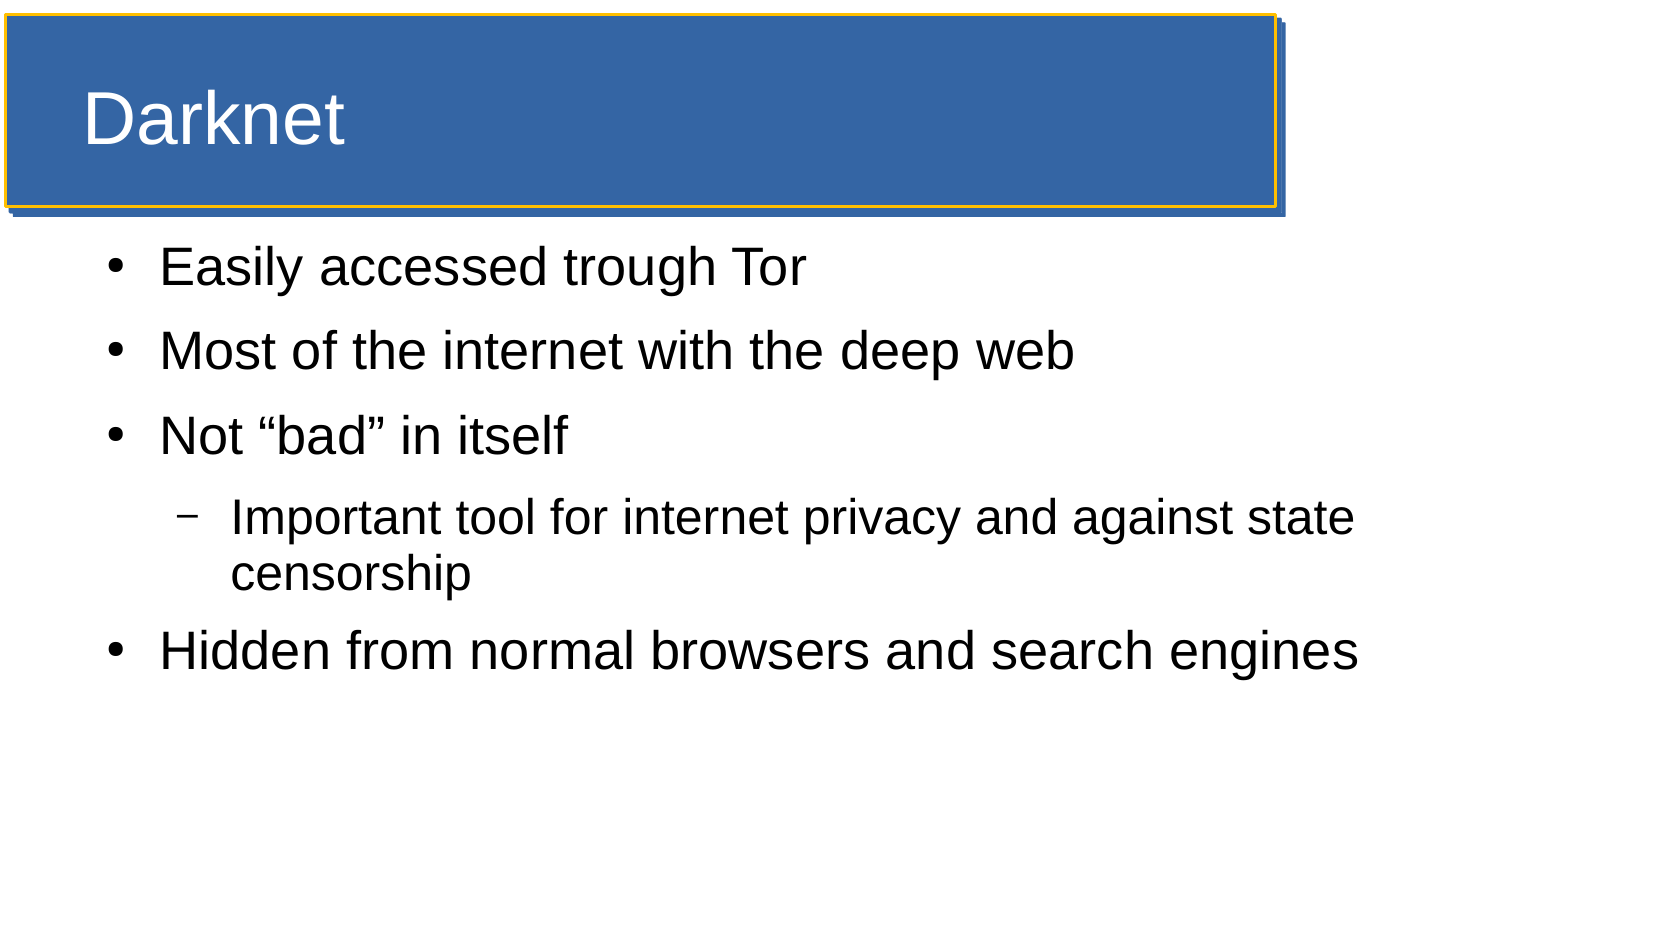

# Darknet
Easily accessed trough Tor
Most of the internet with the deep web
Not “bad” in itself
Important tool for internet privacy and against state censorship
Hidden from normal browsers and search engines